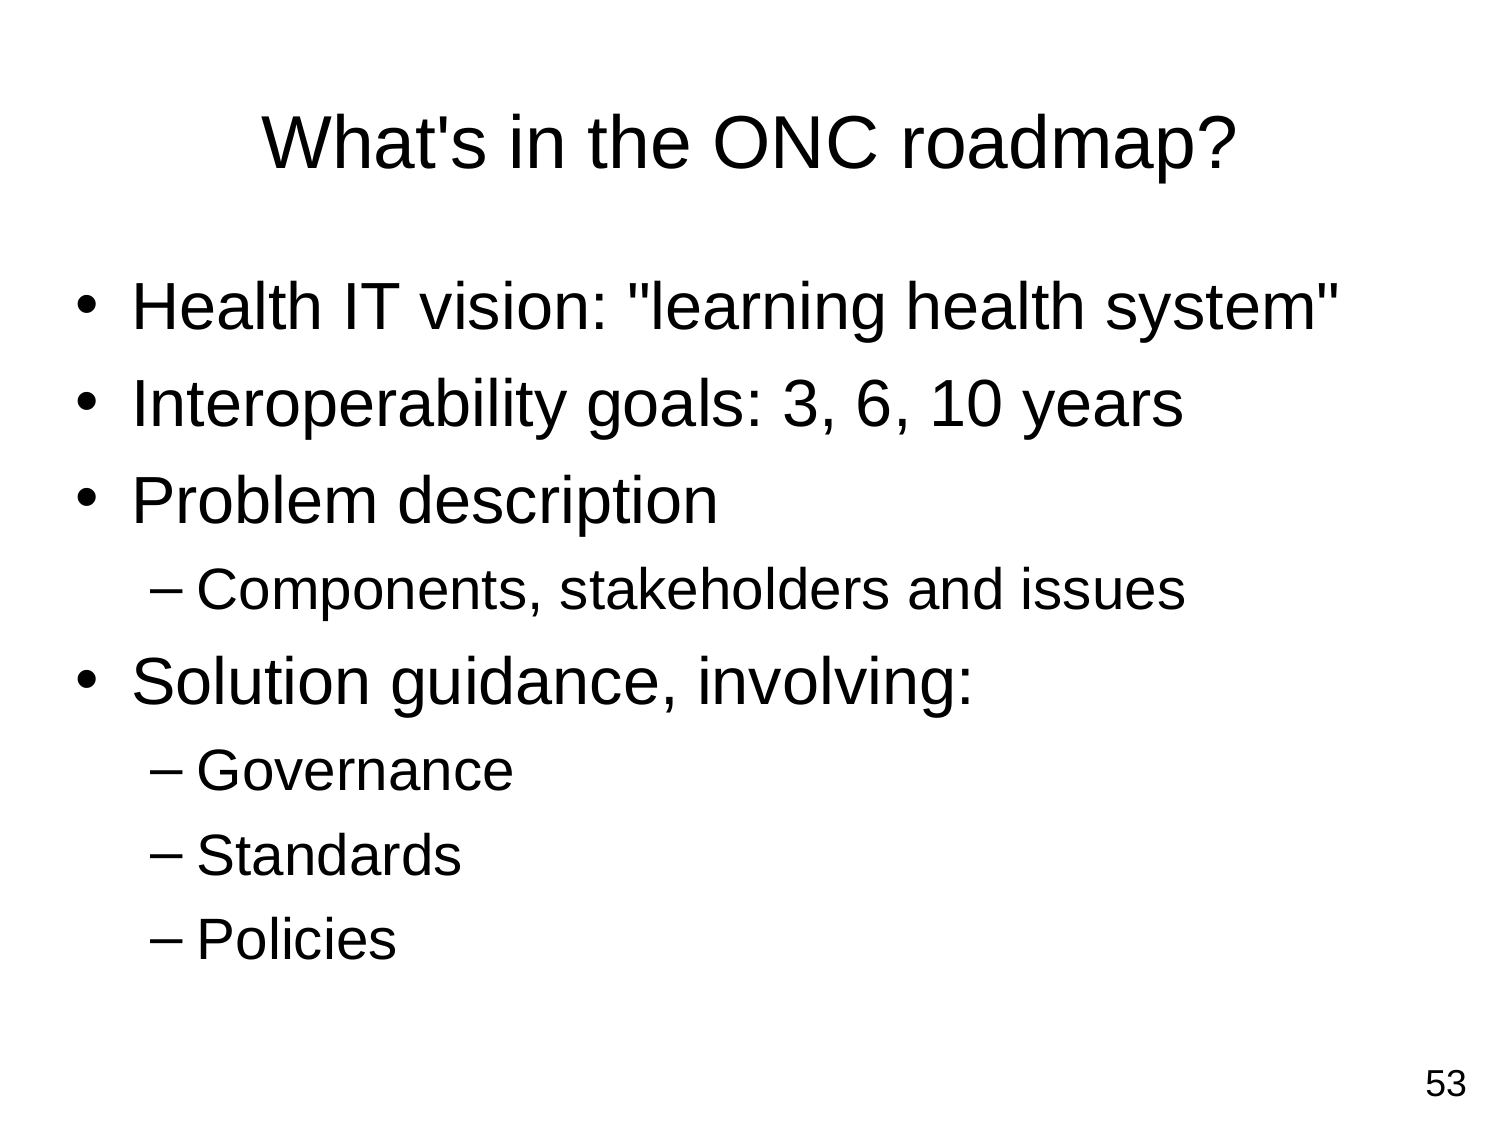

# What's in the ONC roadmap?
Health IT vision: "learning health system"
Interoperability goals: 3, 6, 10 years
Problem description
Components, stakeholders and issues
Solution guidance, involving:
Governance
Standards
Policies
53